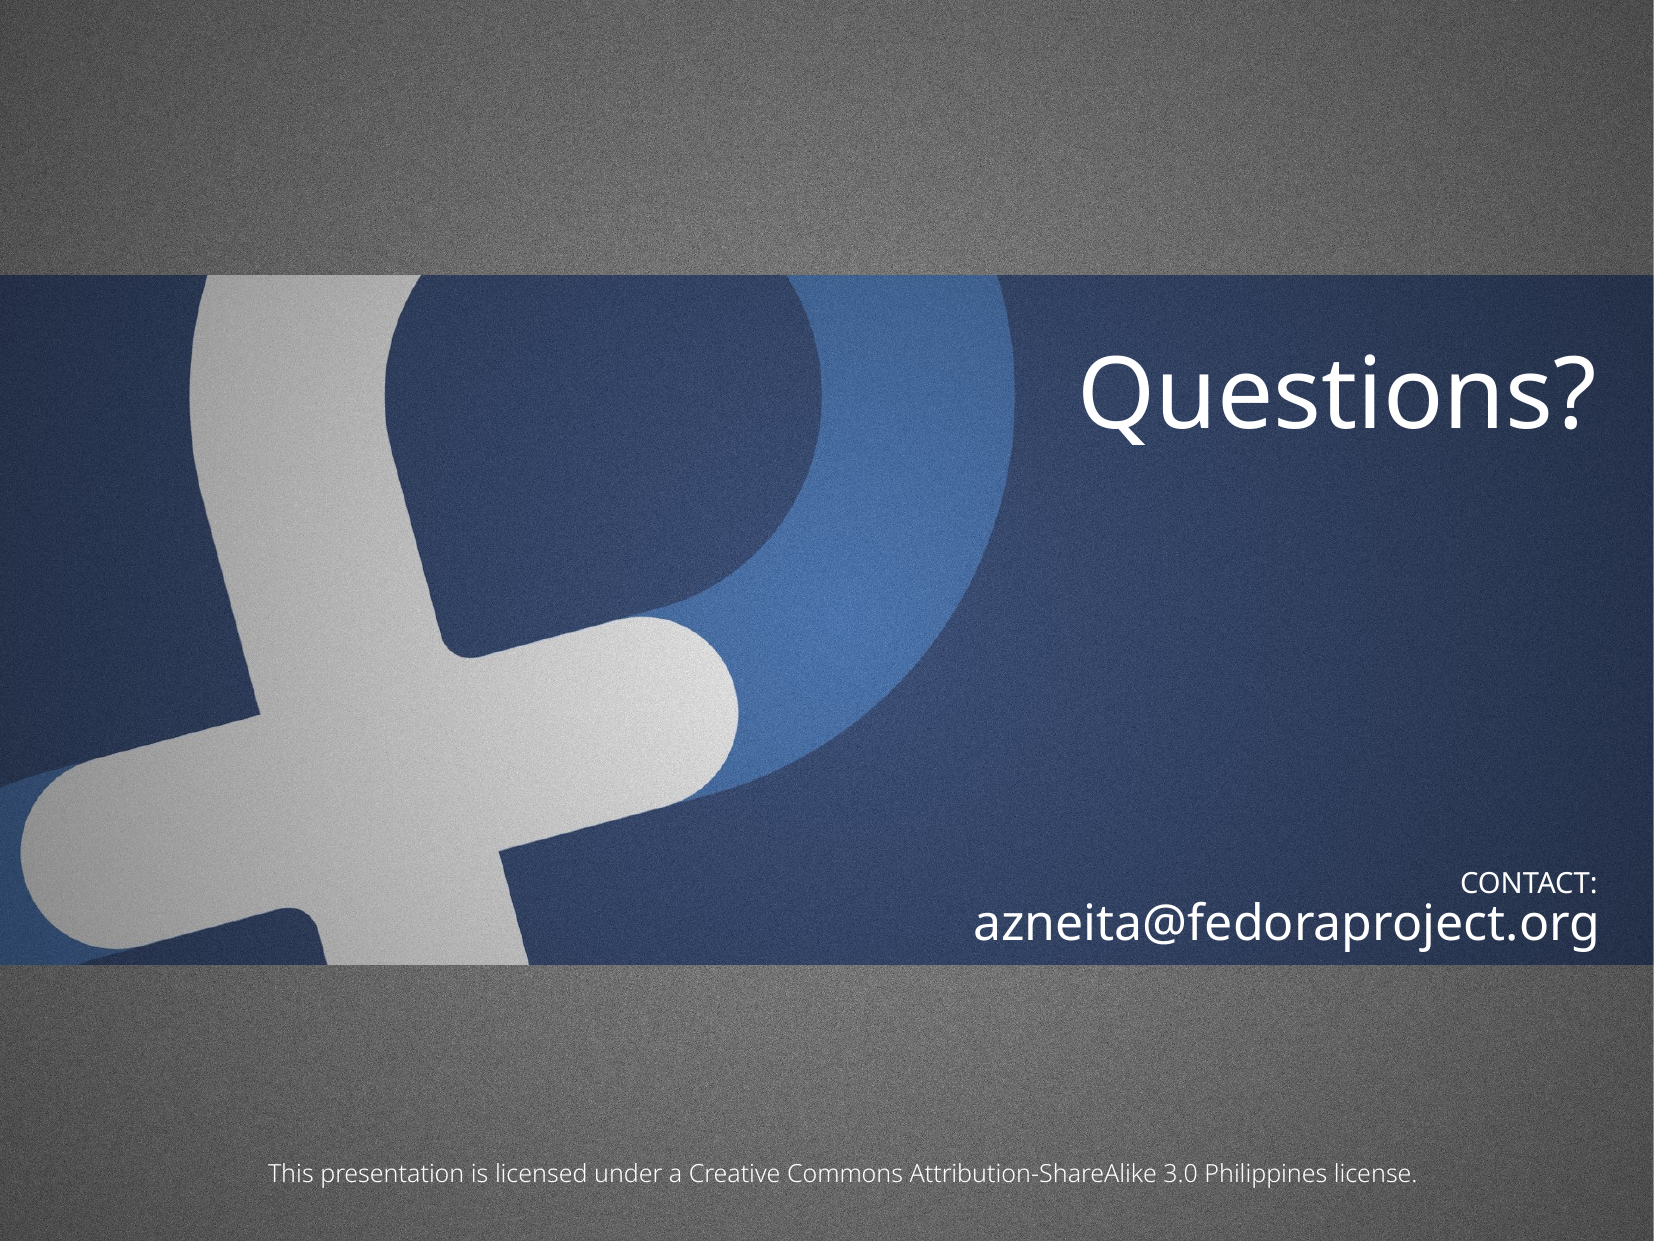

# Questions?
CONTACT:
azneita@fedoraproject.org
This presentation is licensed under a Creative Commons Attribution-ShareAlike 3.0 Philippines license.